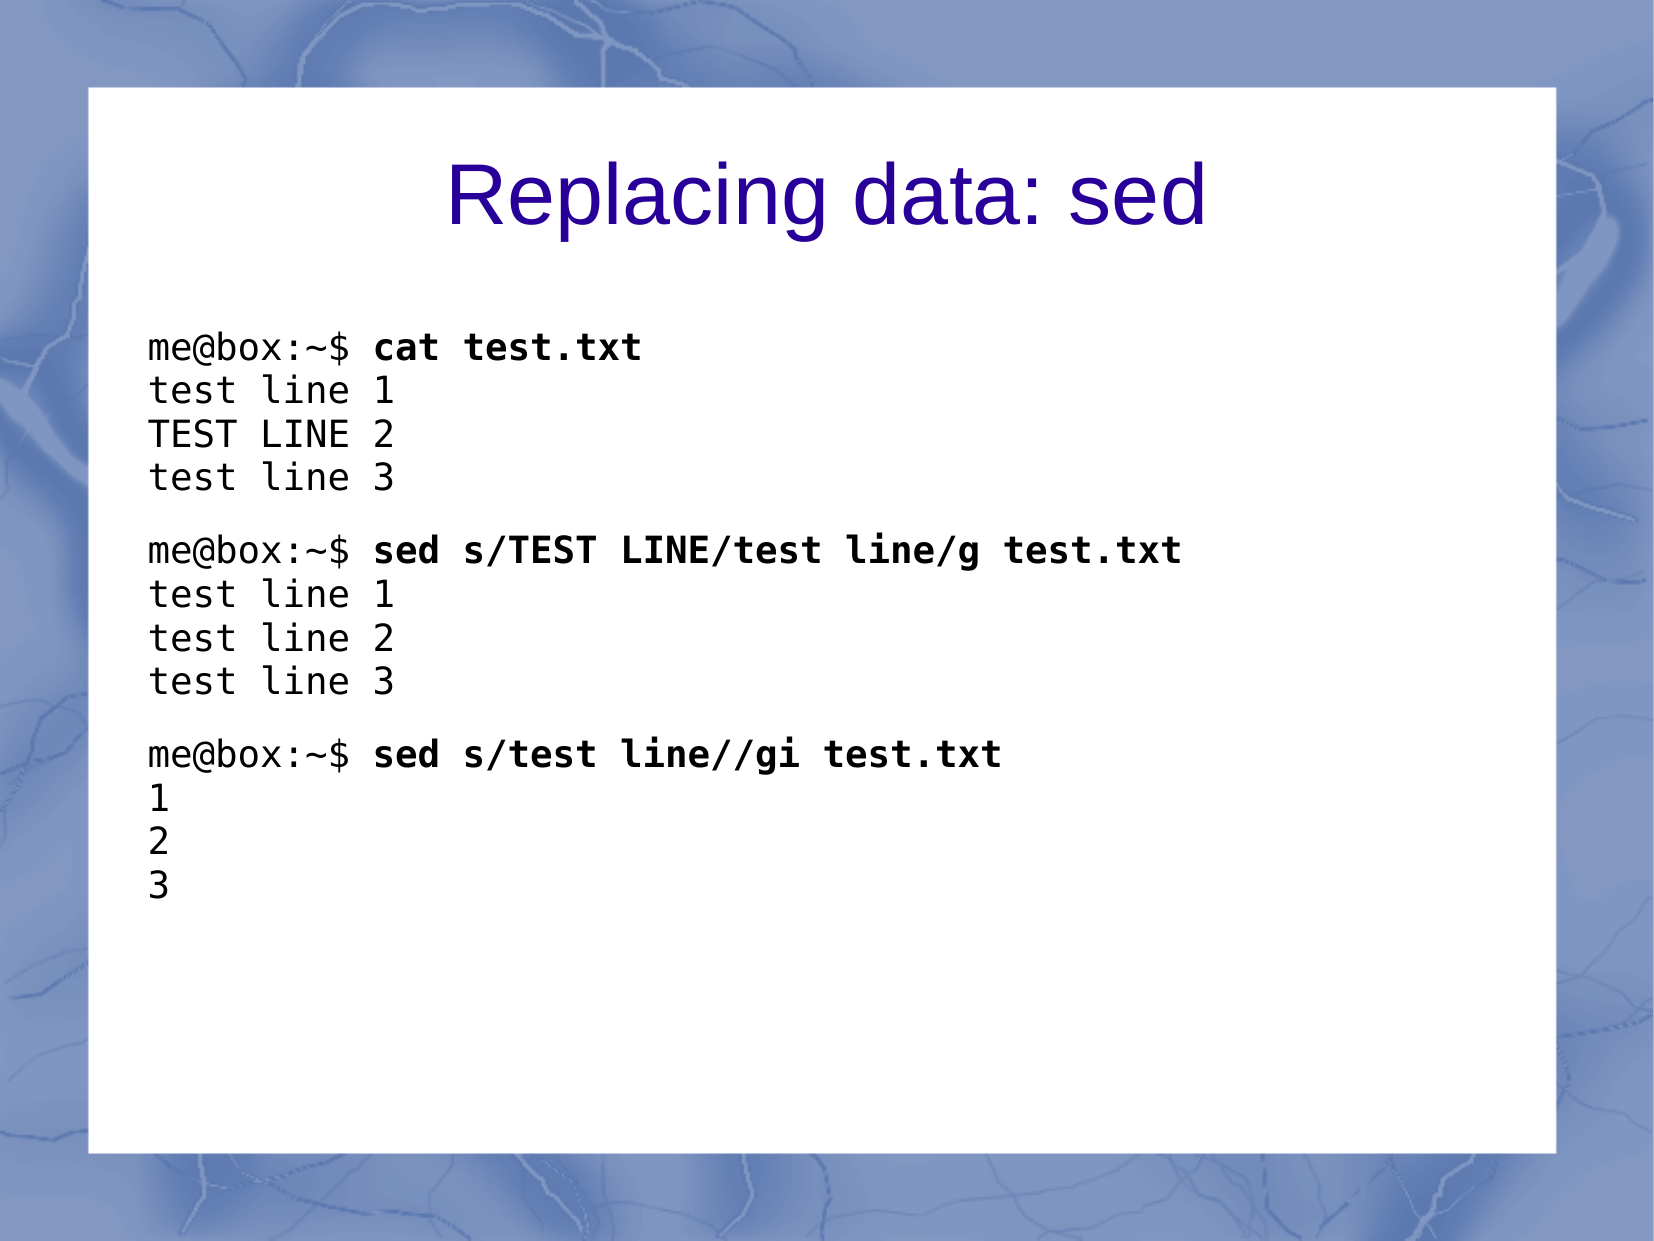

# Replacing data: sed
me@box:~$ cat test.txt
test line 1
TEST LINE 2
test line 3
me@box:~$ sed s/TEST LINE/test line/g test.txt
test line 1
test line 2
test line 3
me@box:~$ sed s/test line//gi test.txt
1
2
3